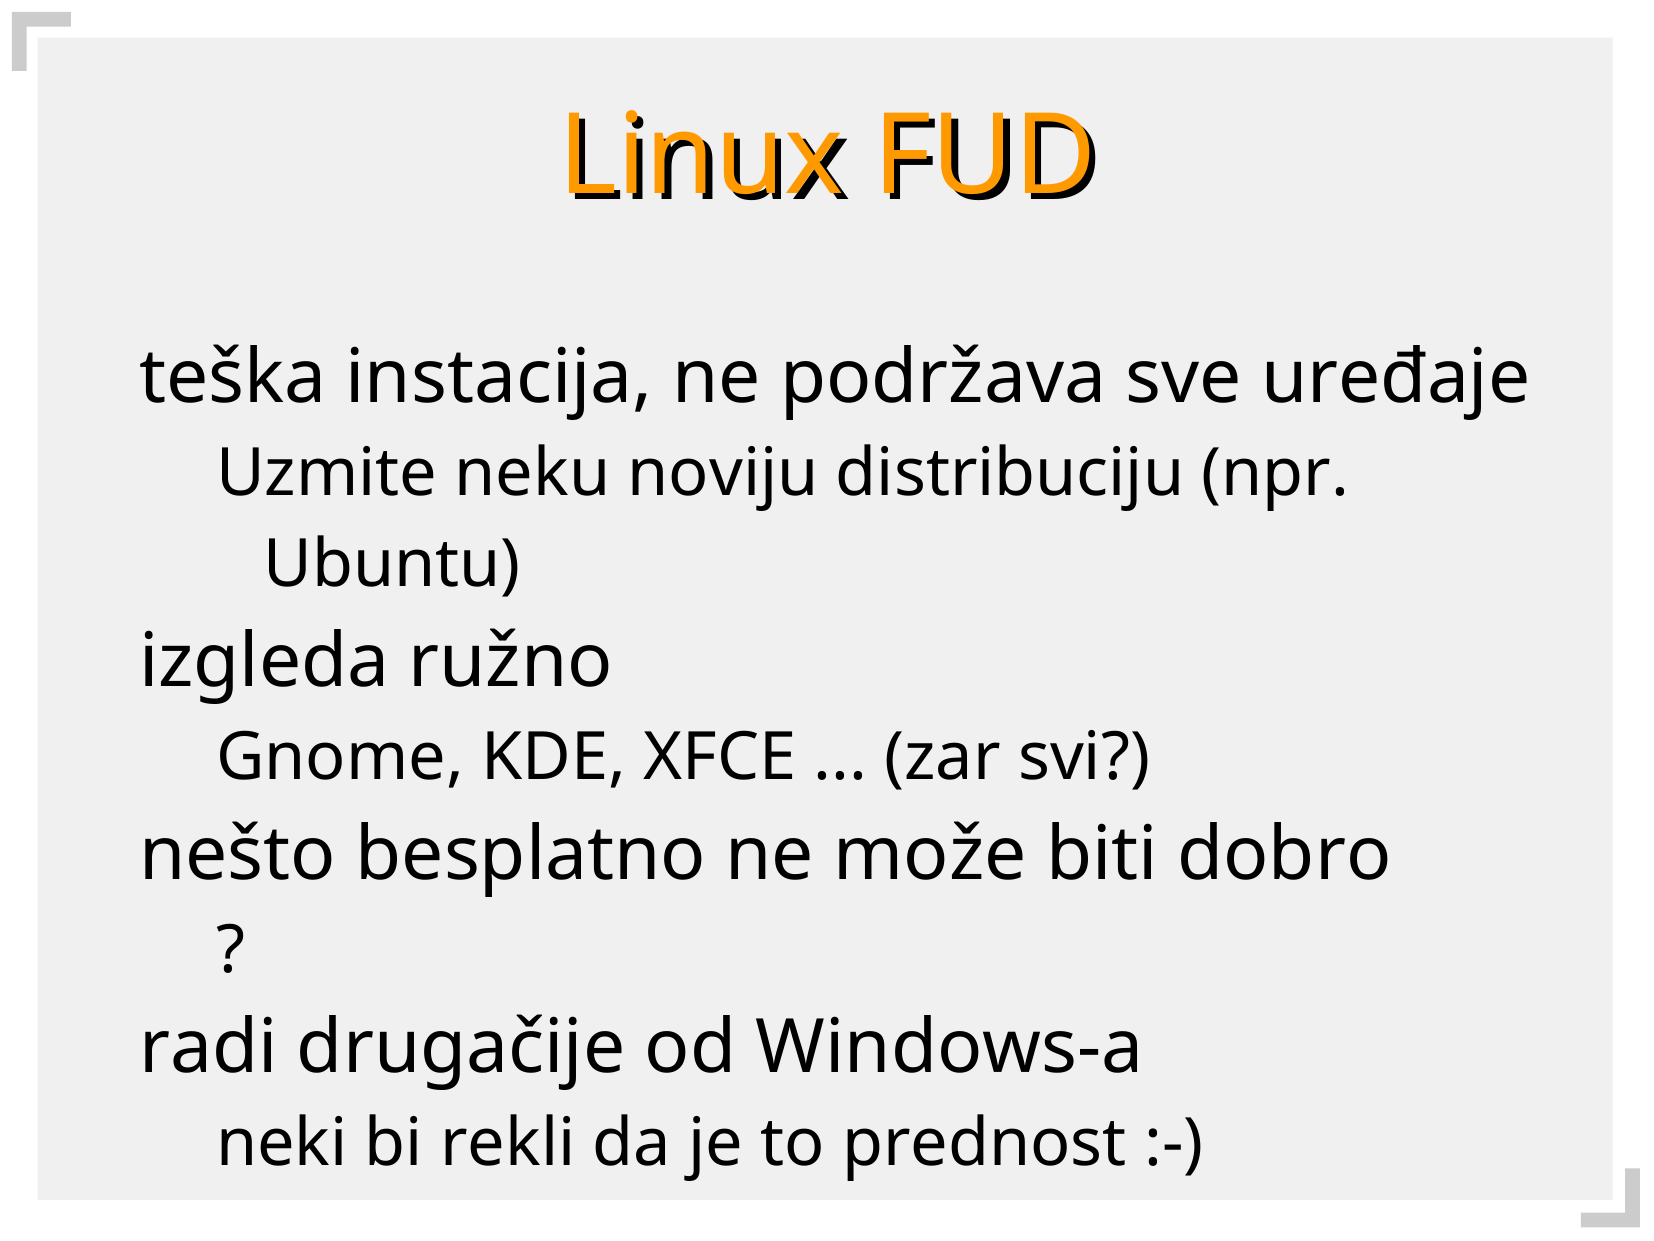

# Linux FUD
teška instacija, ne podržava sve uređaje
Uzmite neku noviju distribuciju (npr. Ubuntu)
izgleda ružno
Gnome, KDE, XFCE ... (zar svi?)
nešto besplatno ne može biti dobro
?
radi drugačije od Windows-a
neki bi rekli da je to prednost :-)